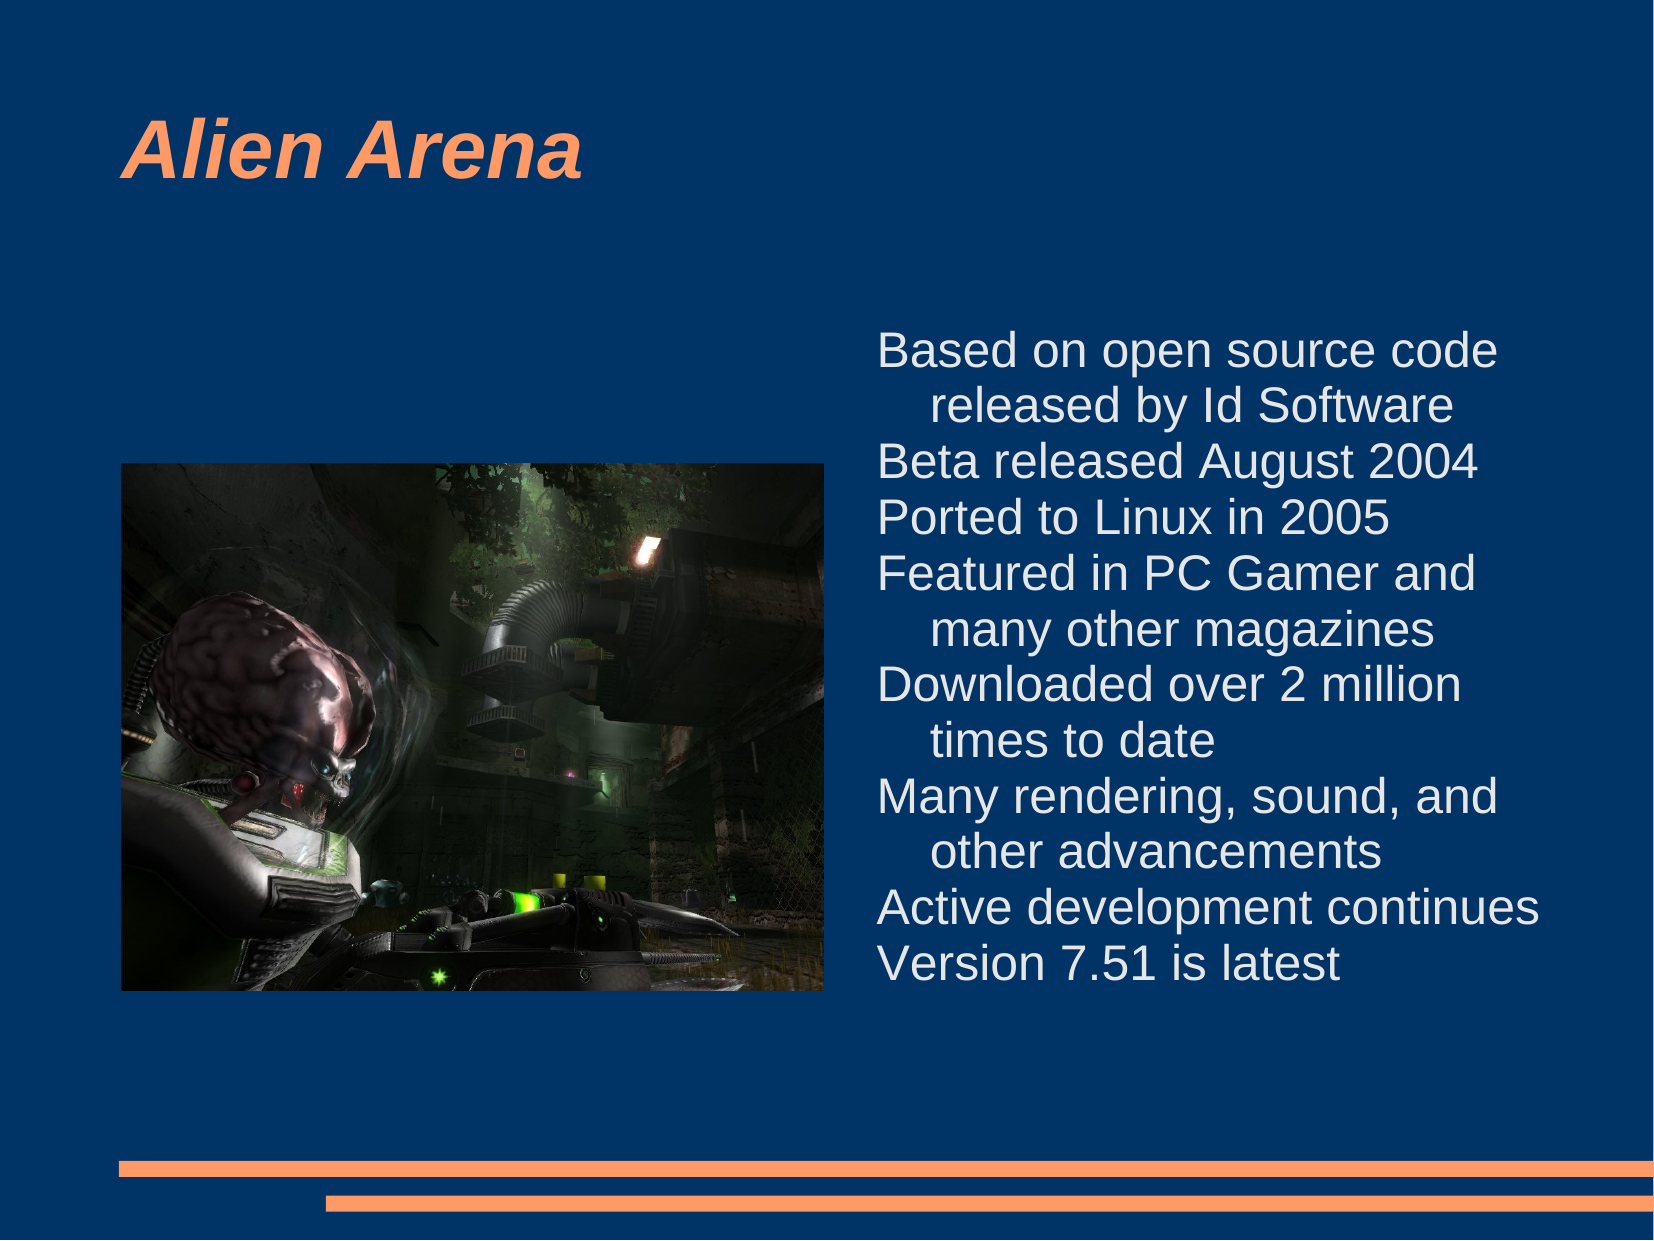

# Alien Arena
Based on open source code released by Id Software
Beta released August 2004
Ported to Linux in 2005
Featured in PC Gamer and many other magazines
Downloaded over 2 million times to date
Many rendering, sound, and other advancements
Active development continues
Version 7.51 is latest